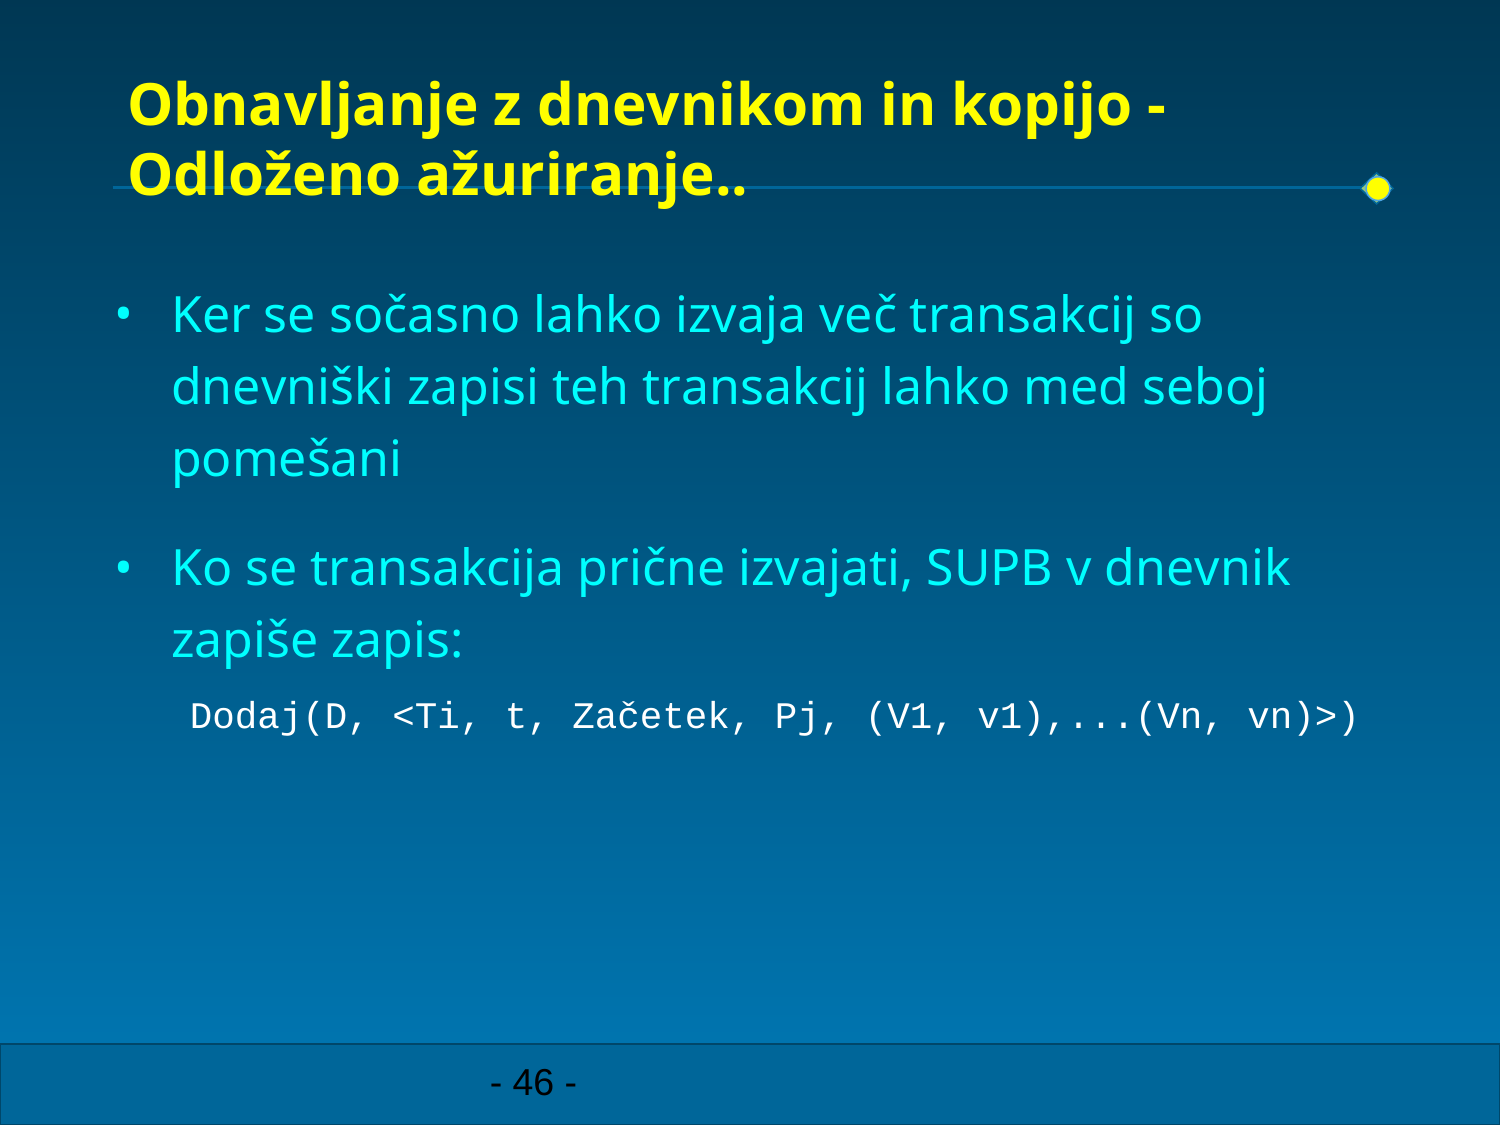

Obnavljanje z dnevnikom in kopijo - Odloženo ažuriranje..
# Ker se sočasno lahko izvaja več transakcij so dnevniški zapisi teh transakcij lahko med seboj pomešani
Ko se transakcija prične izvajati, SUPB v dnevnik zapiše zapis:
Dodaj(D, <Ti, t, Začetek, Pj, (V1, v1),...(Vn, vn)>)